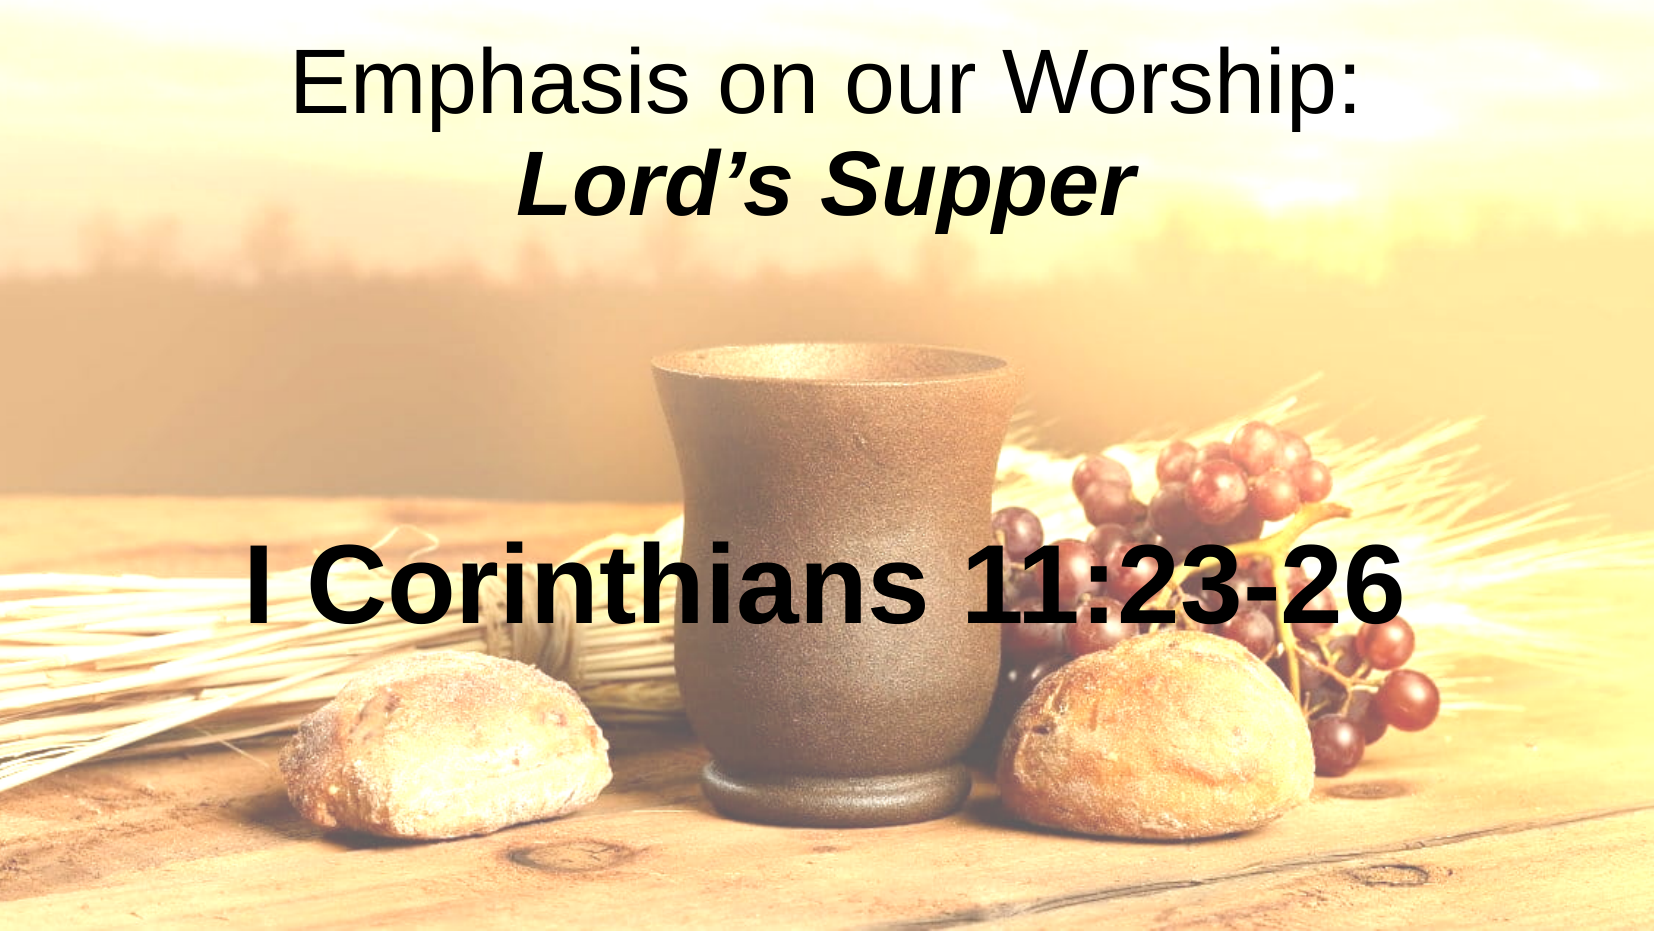

# Emphasis on our Worship: Lord’s Supper
I Corinthians 11:23-26